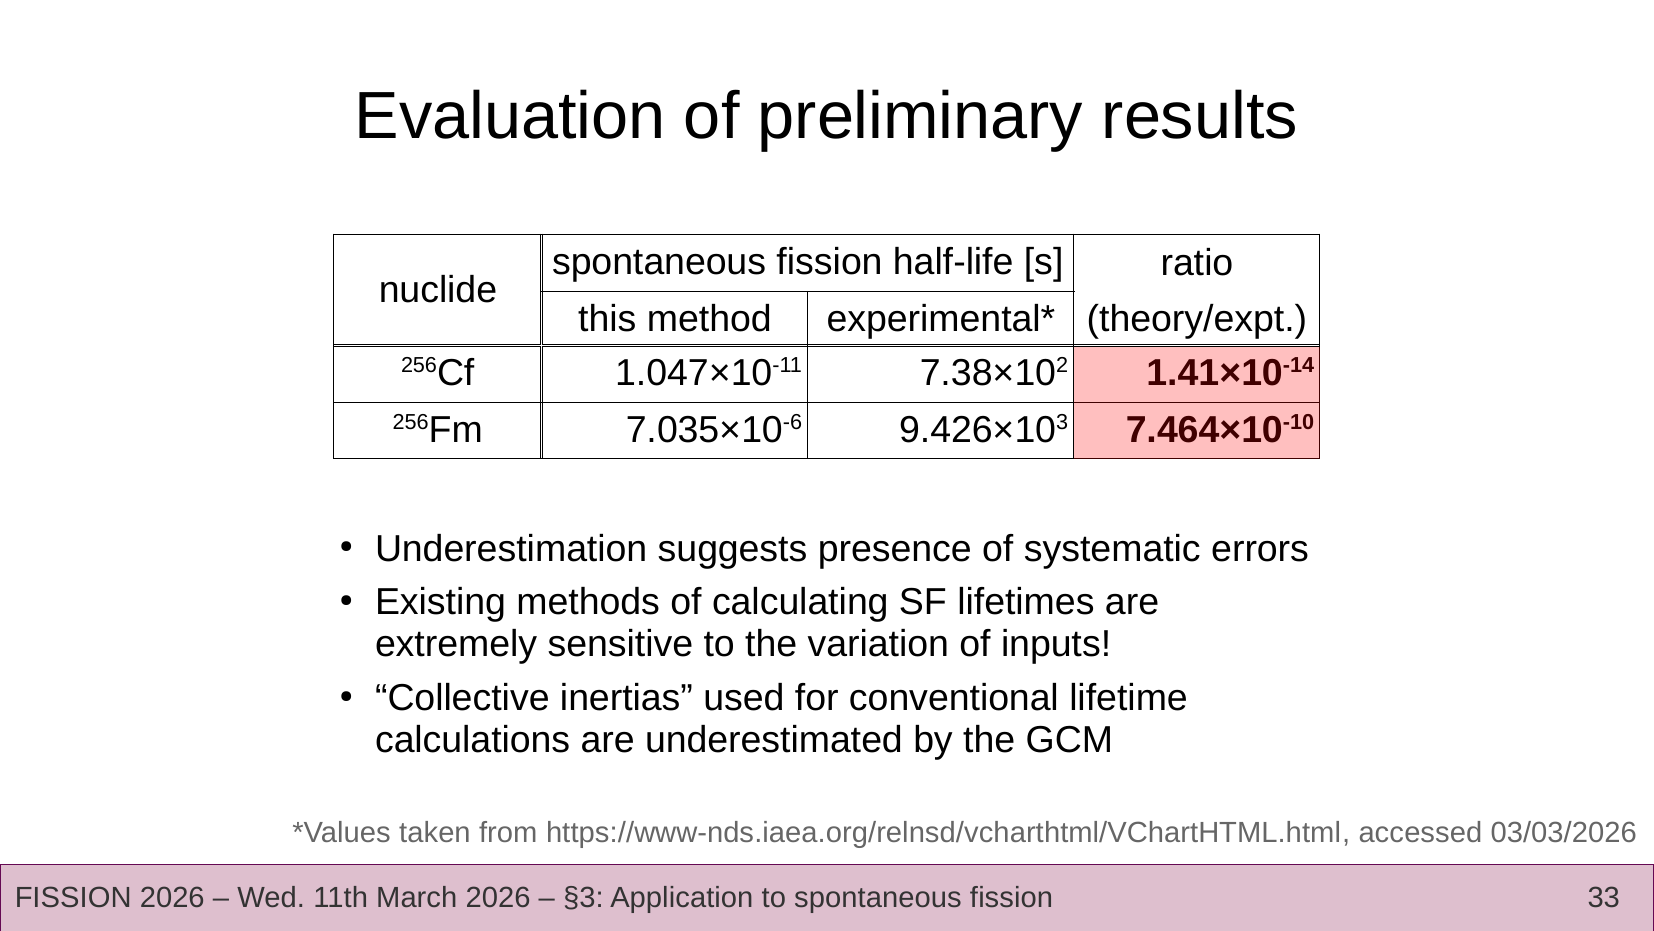

# Evaluation of preliminary results
| nuclide | spontaneous fission half-life [s] | | ratio |
| --- | --- | --- | --- |
| | this method | experimental\* | (theory/expt.) |
| 256Cf | 1.047×10-11 | 7.38×102 | 1.41×10-14 |
| 256Fm | 7.035×10-6 | 9.426×103 | 7.464×10-10 |
Underestimation suggests presence of systematic errors
Existing methods of calculating SF lifetimes are extremely sensitive to the variation of inputs!
“Collective inertias” used for conventional lifetime calculations are underestimated by the GCM
*Values taken from https://www-nds.iaea.org/relnsd/vcharthtml/VChartHTML.html, accessed 03/03/2026
FISSION 2026 – Wed. 11th March 2026 – §3: Application to spontaneous fission